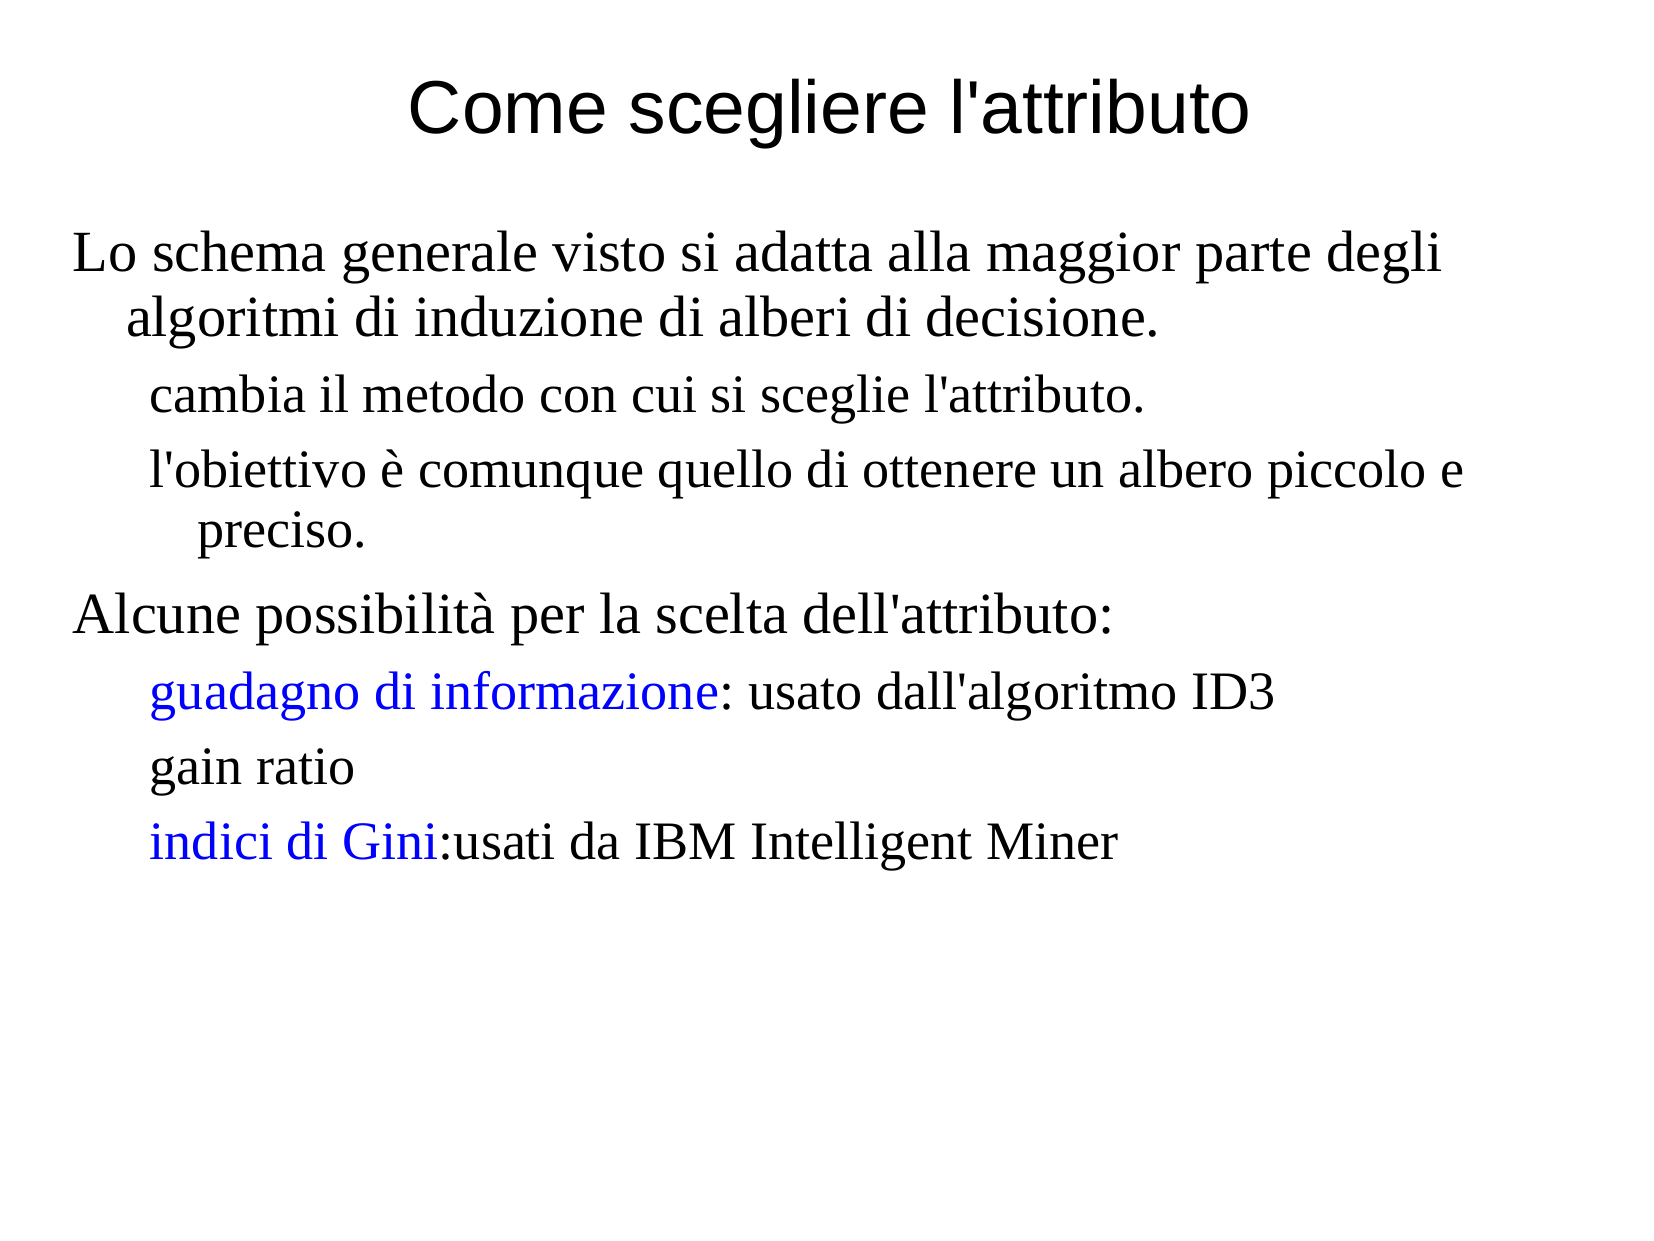

# Come scegliere l'attributo
Lo schema generale visto si adatta alla maggior parte degli algoritmi di induzione di alberi di decisione.
cambia il metodo con cui si sceglie l'attributo.
l'obiettivo è comunque quello di ottenere un albero piccolo e preciso.
Alcune possibilità per la scelta dell'attributo:
guadagno di informazione: usato dall'algoritmo ID3
gain ratio
indici di Gini:usati da IBM Intelligent Miner